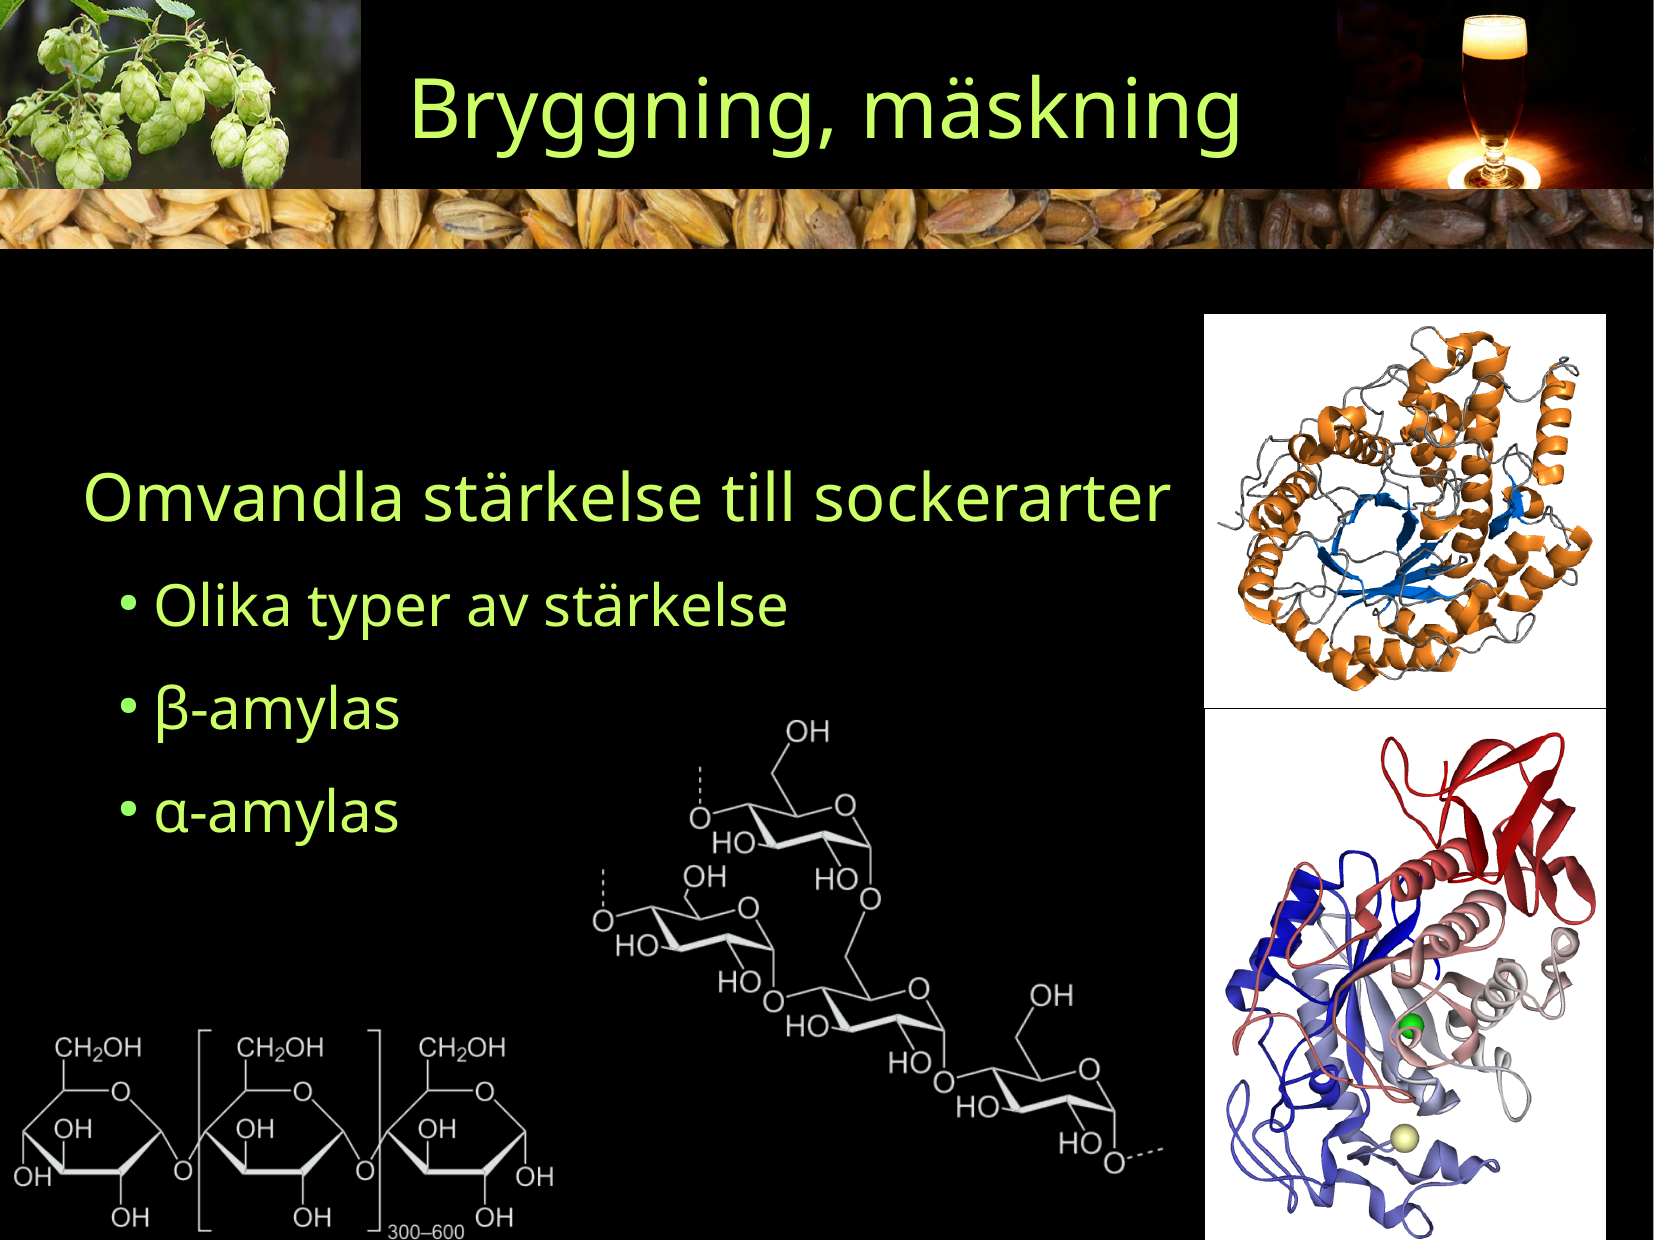

#
Bryggning, mäskning
Omvandla stärkelse till sockerarter
Olika typer av stärkelse
β-amylas
α-amylas